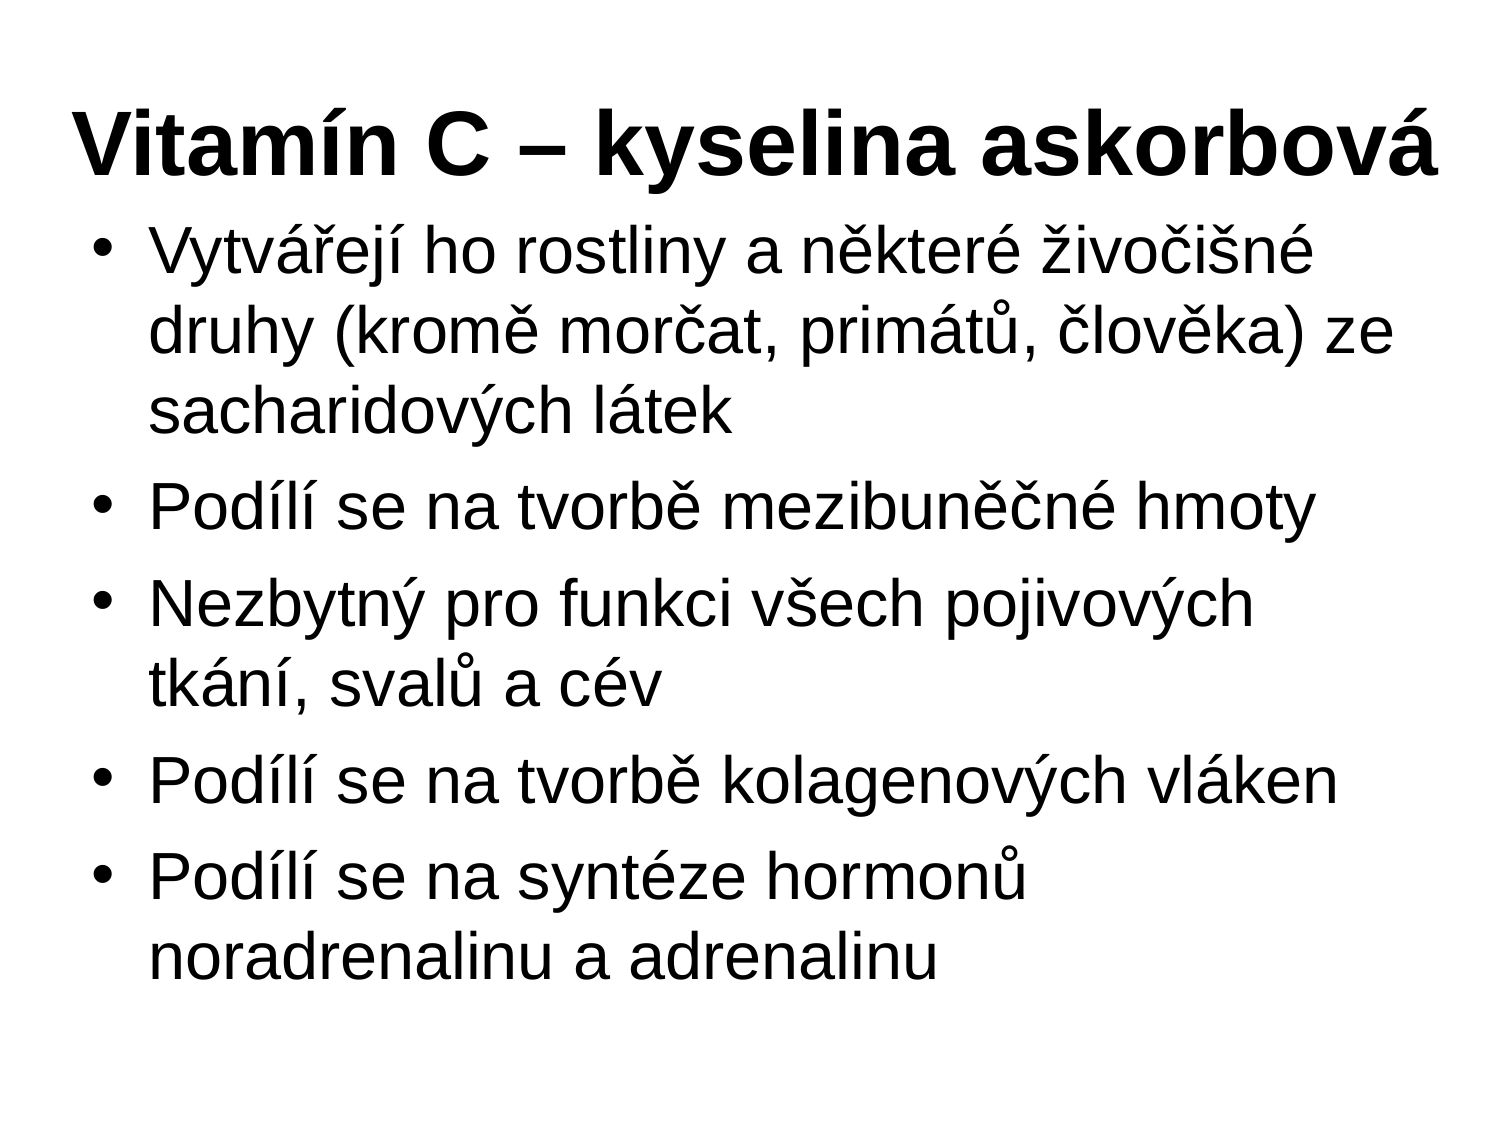

Vitamín C – kyselina askorbová
# Vytvářejí ho rostliny a některé živočišné druhy (kromě morčat, primátů, člověka) ze sacharidových látek
Podílí se na tvorbě mezibuněčné hmoty
Nezbytný pro funkci všech pojivových tkání, svalů a cév
Podílí se na tvorbě kolagenových vláken
Podílí se na syntéze hormonů noradrenalinu a adrenalinu